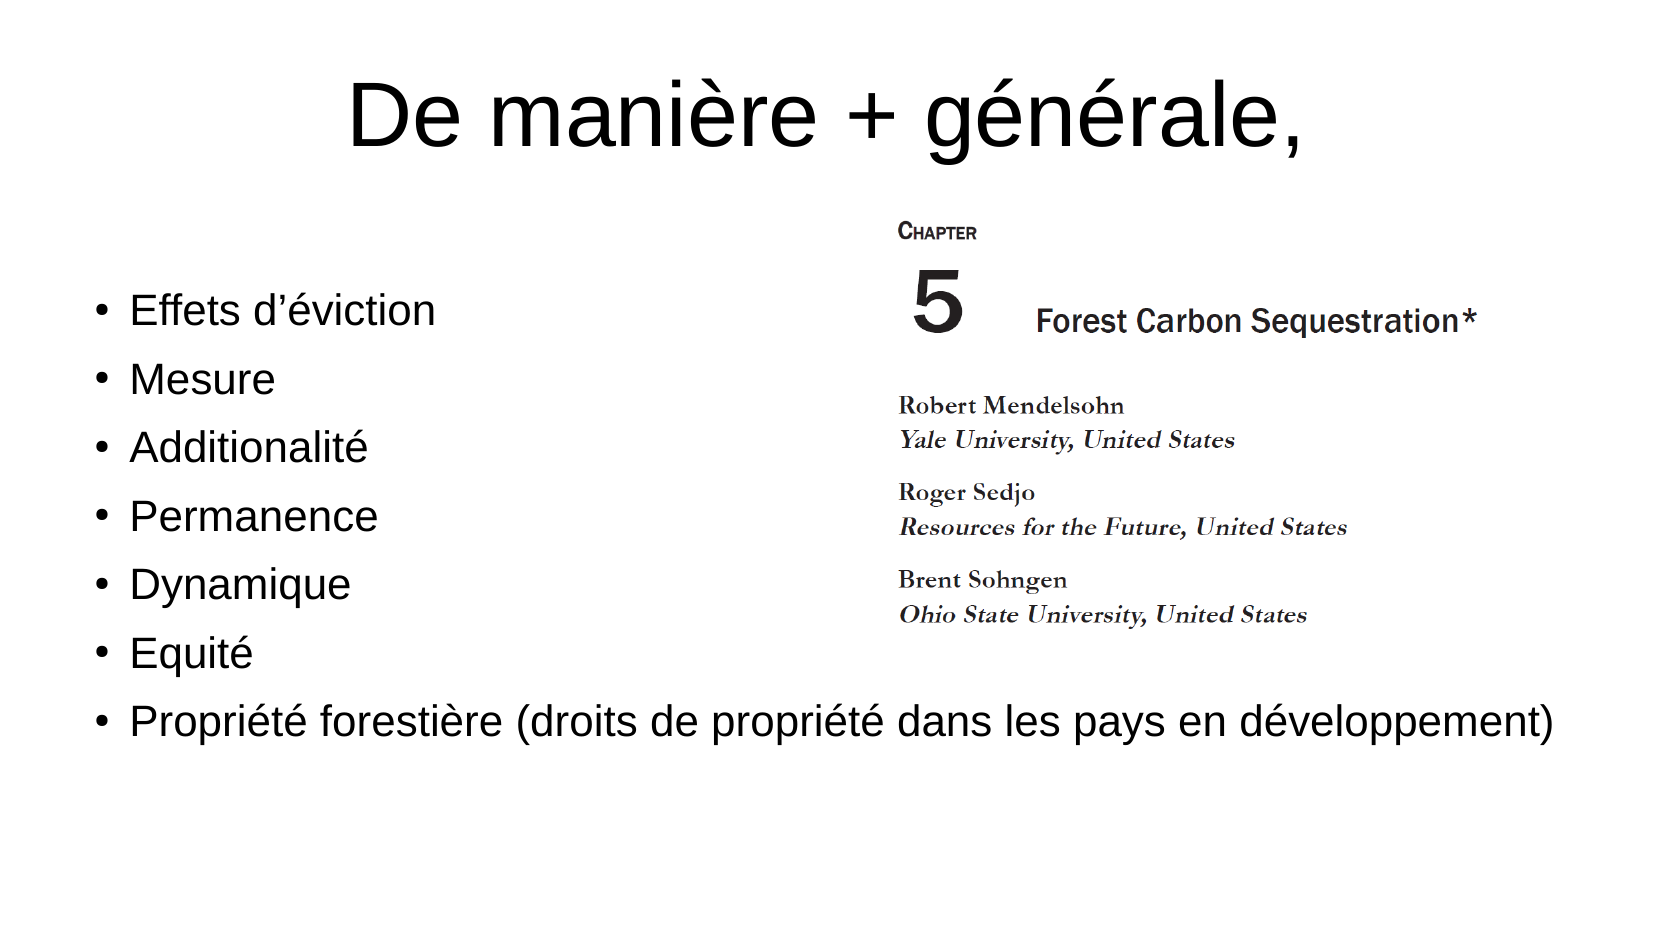

# De manière + générale,
Effets d’éviction
Mesure
Additionalité
Permanence
Dynamique
Equité
Propriété forestière (droits de propriété dans les pays en développement)